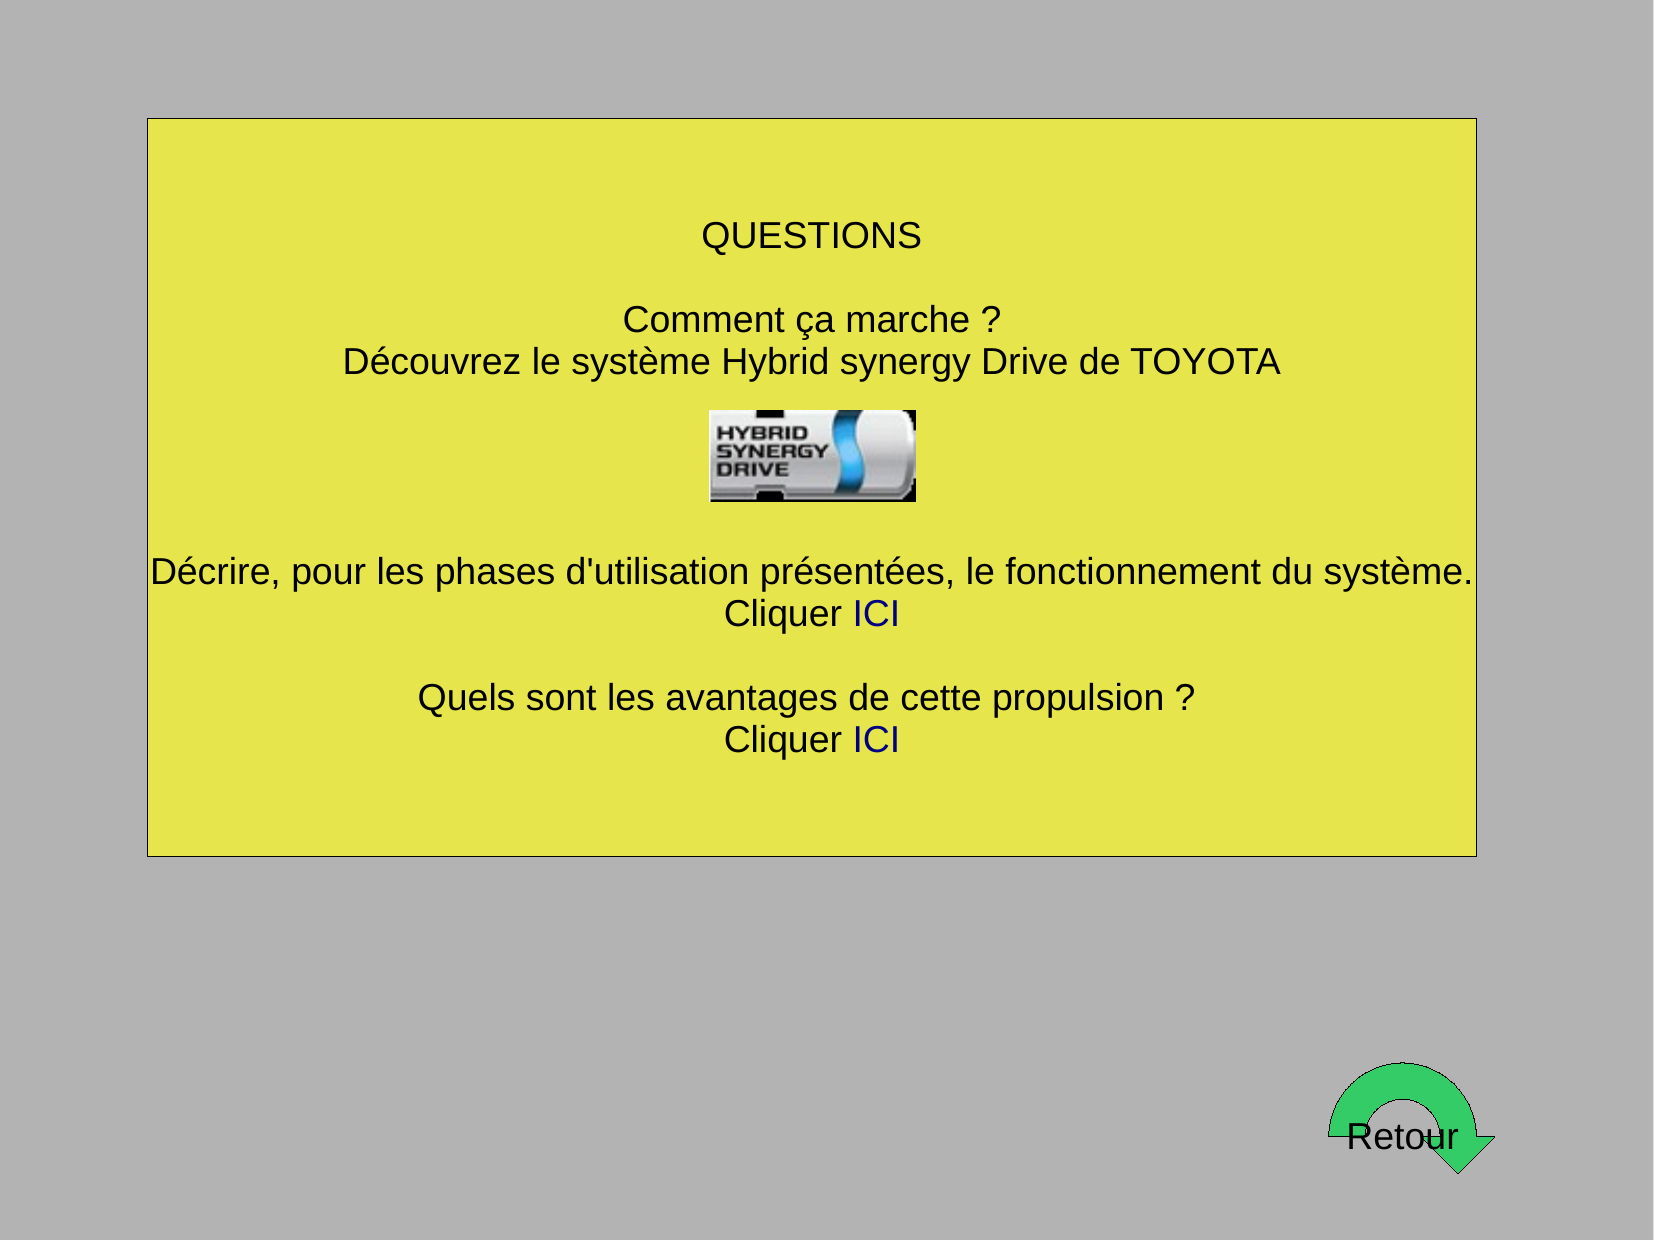

QUESTIONS
Comment ça marche ?
Découvrez le système Hybrid synergy Drive de TOYOTA
Décrire, pour les phases d'utilisation présentées, le fonctionnement du système.
Cliquer ICI
Quels sont les avantages de cette propulsion ?
Cliquer ICI
Retour